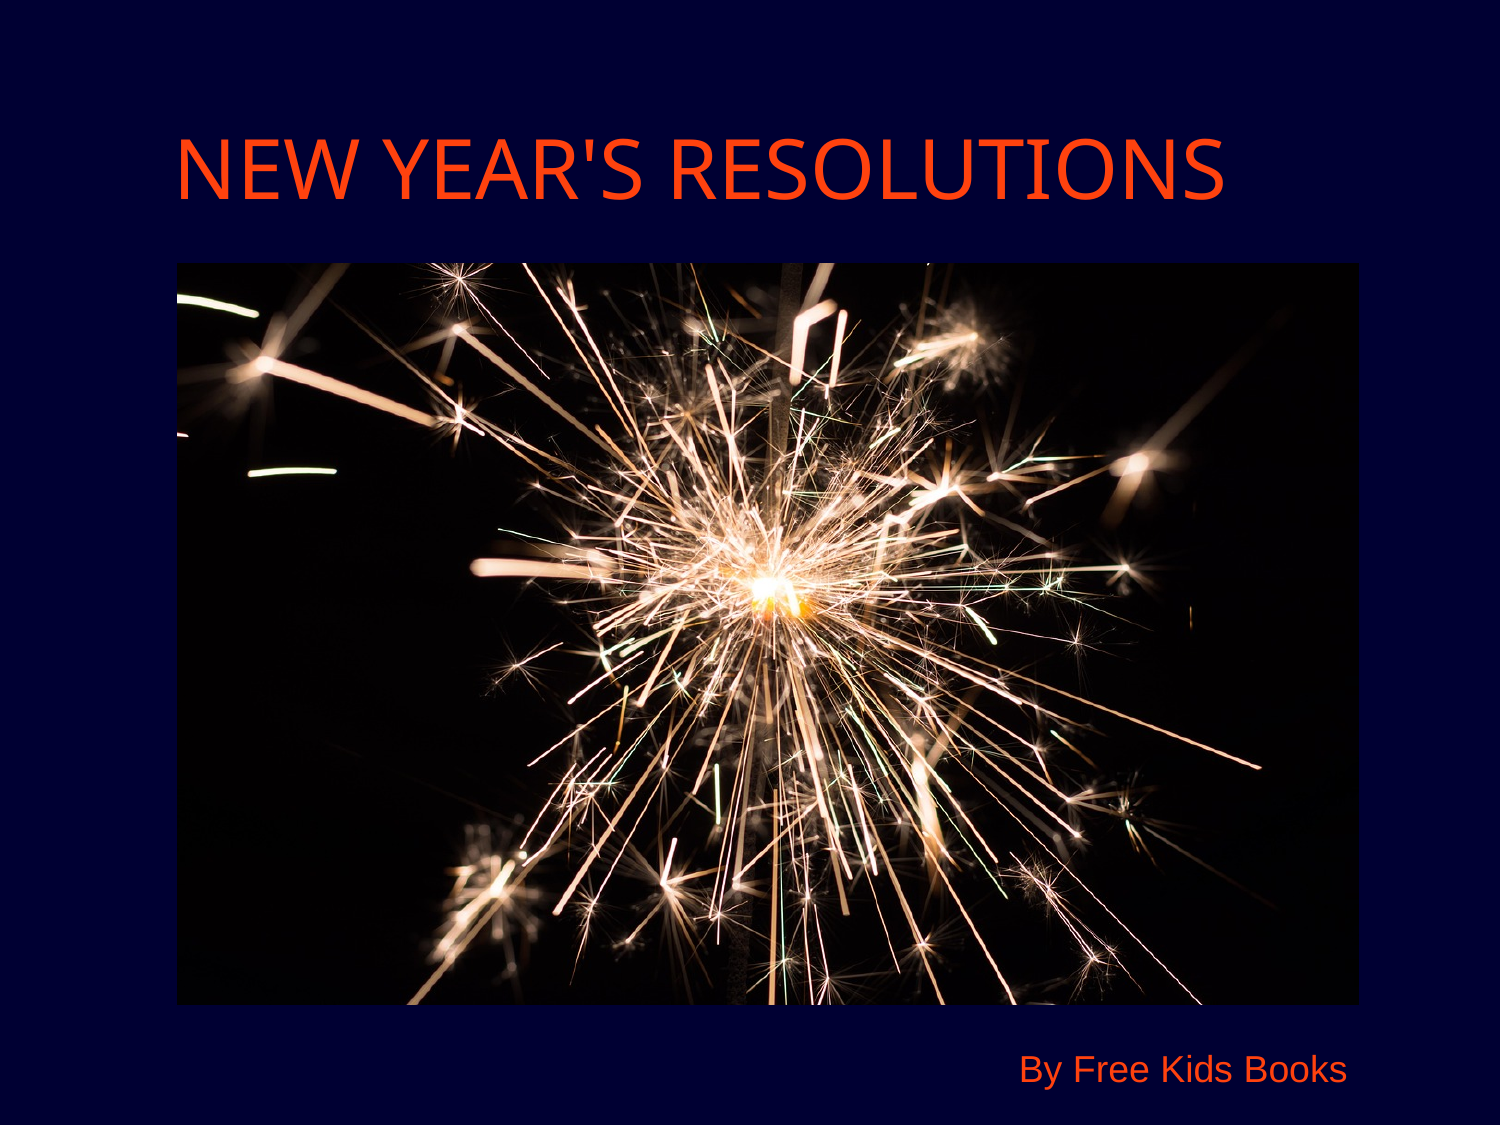

# NEW YEAR'S RESOLUTIONS
By Free Kids Books